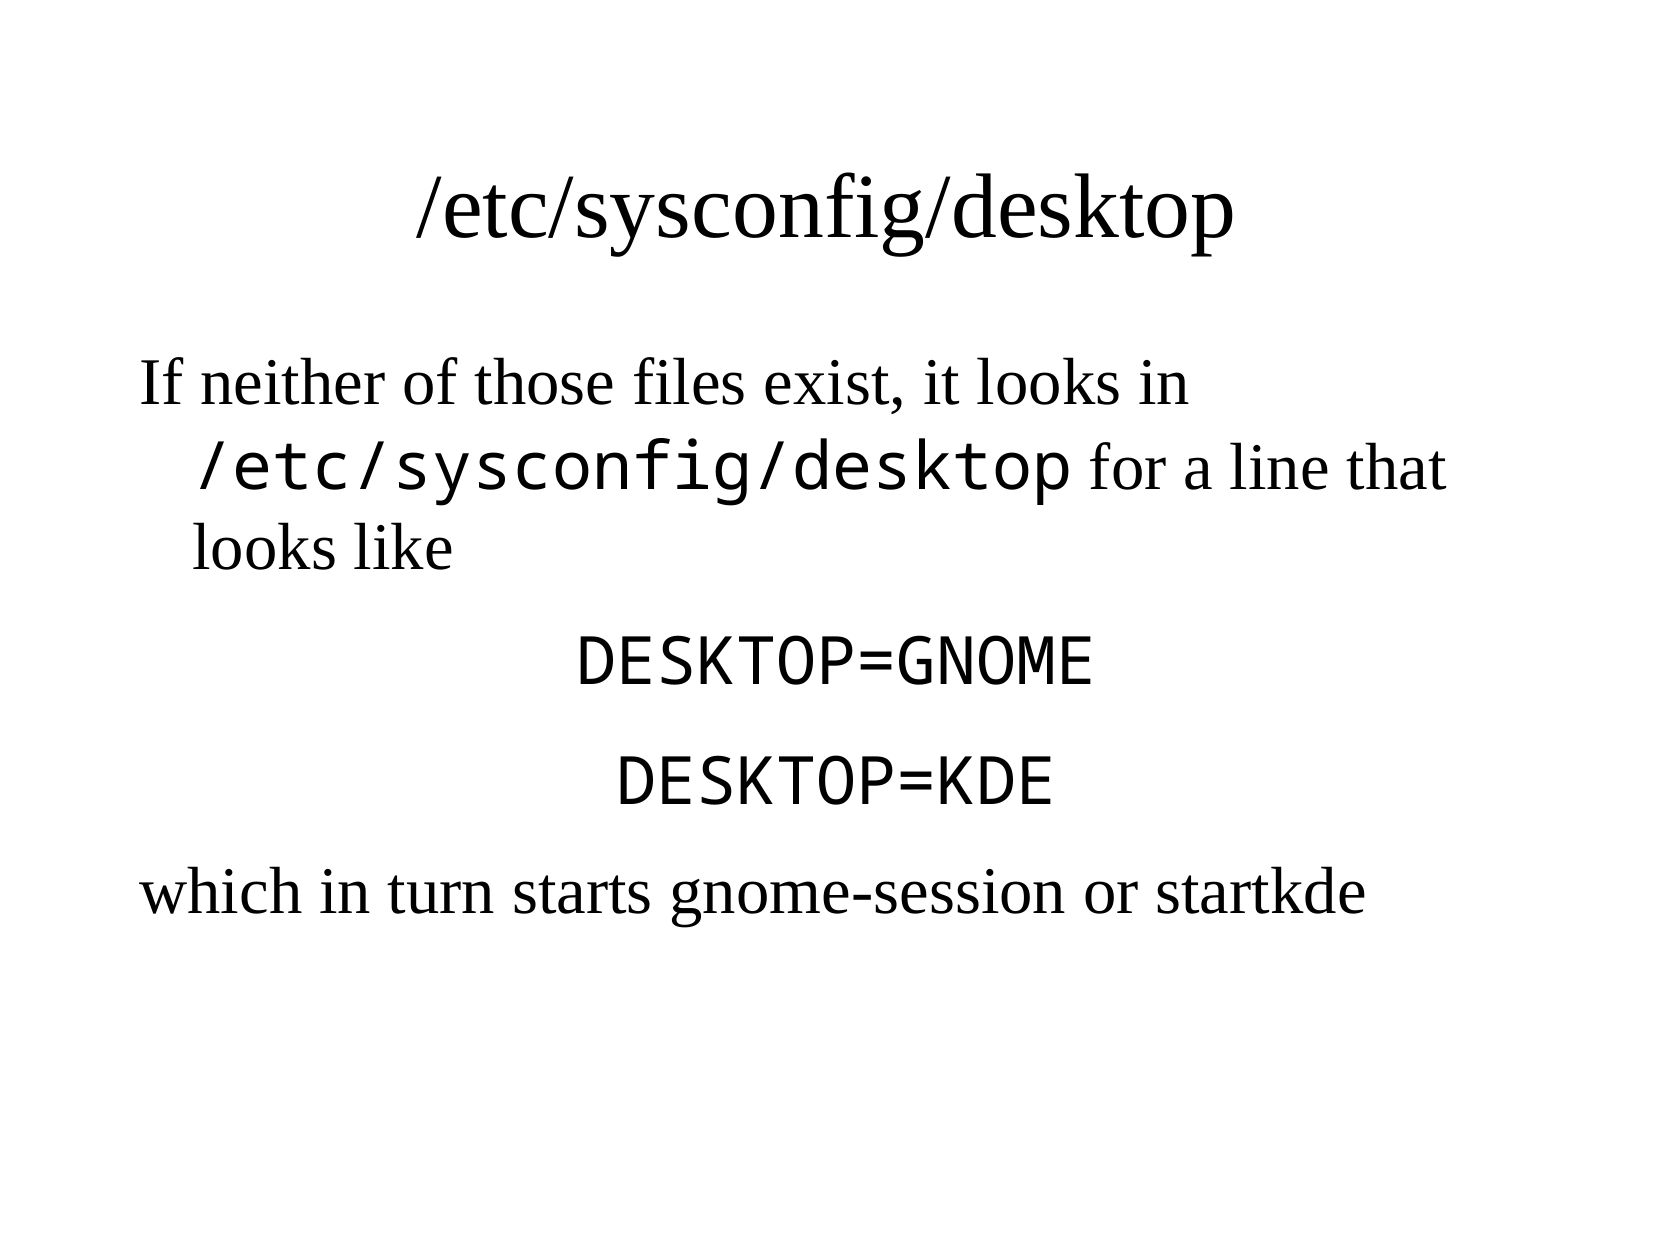

# /etc/sysconfig/desktop
If neither of those files exist, it looks in
/etc/sysconfig/desktop for a line that looks like
DESKTOP=GNOME
DESKTOP=KDE
which in turn starts gnome-session or startkde